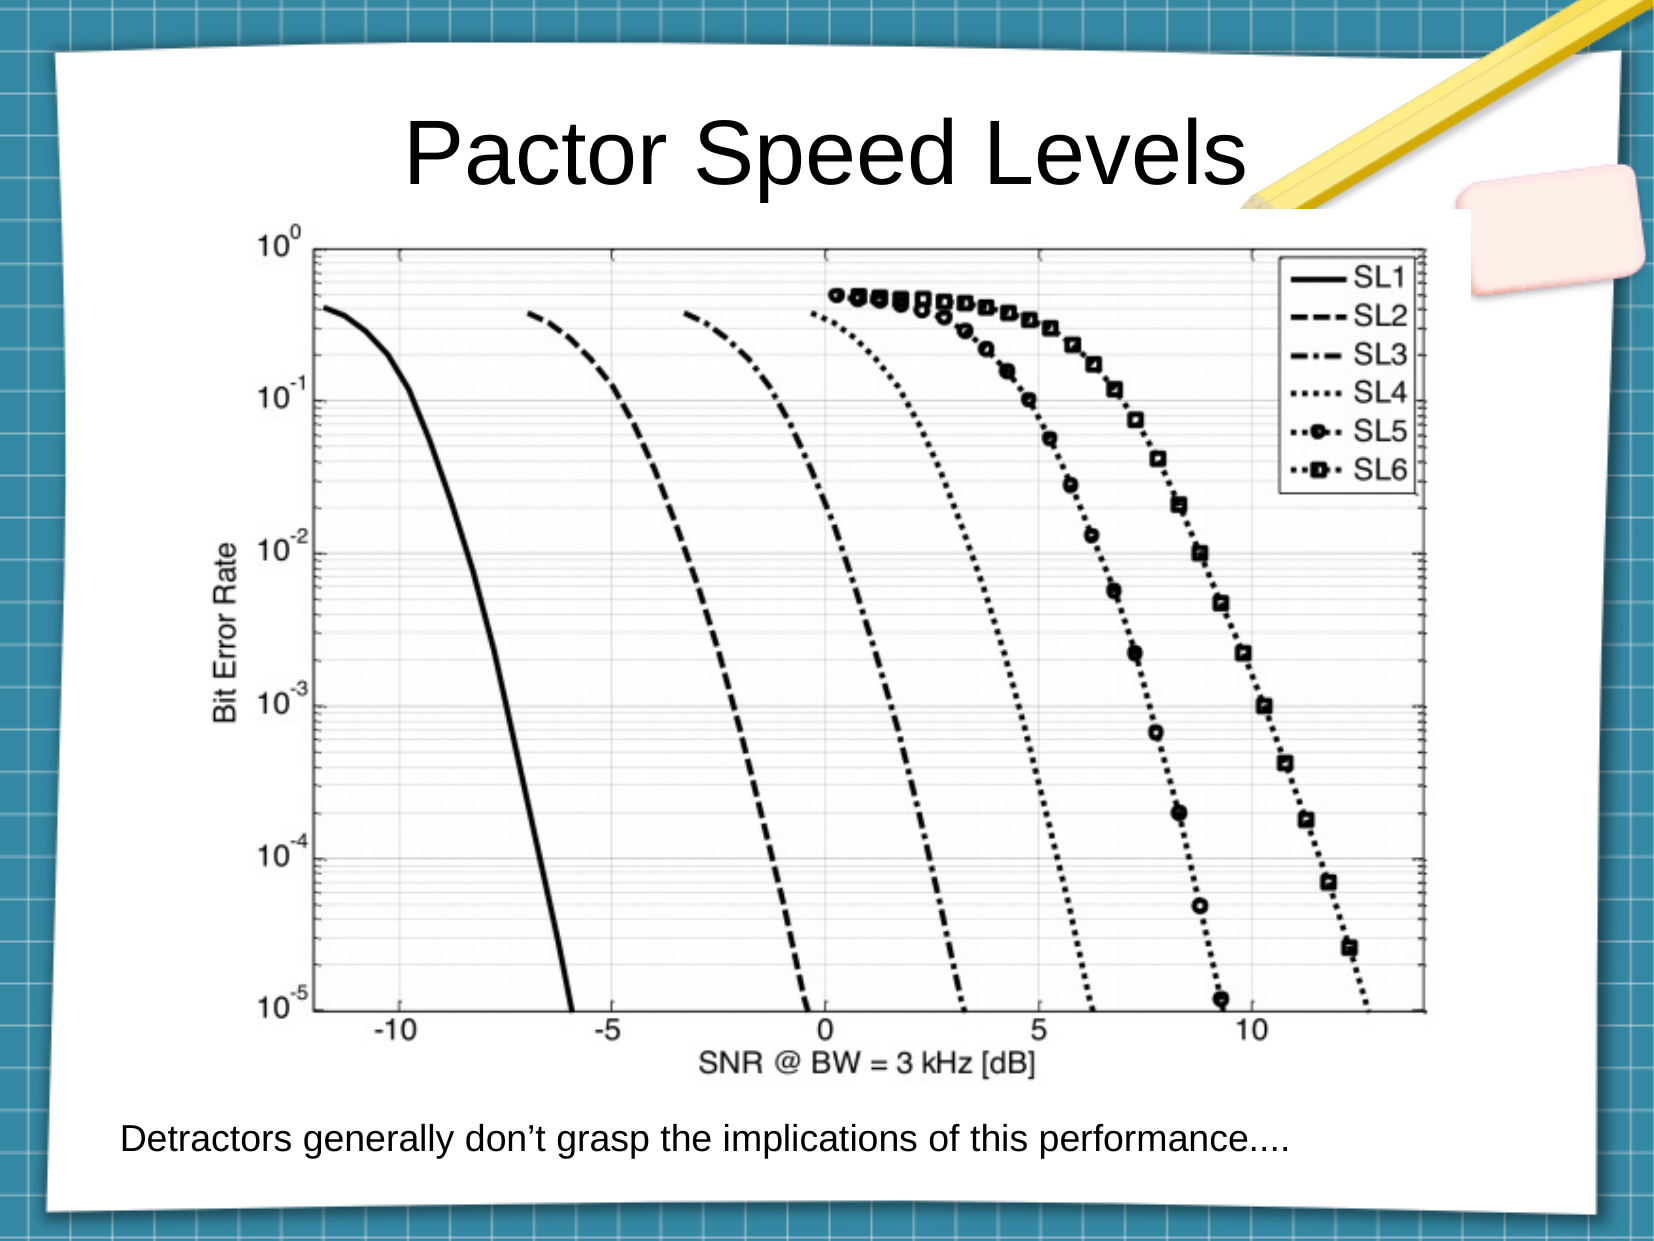

# Pactor Speed Levels
Detractors generally don’t grasp the implications of this performance....